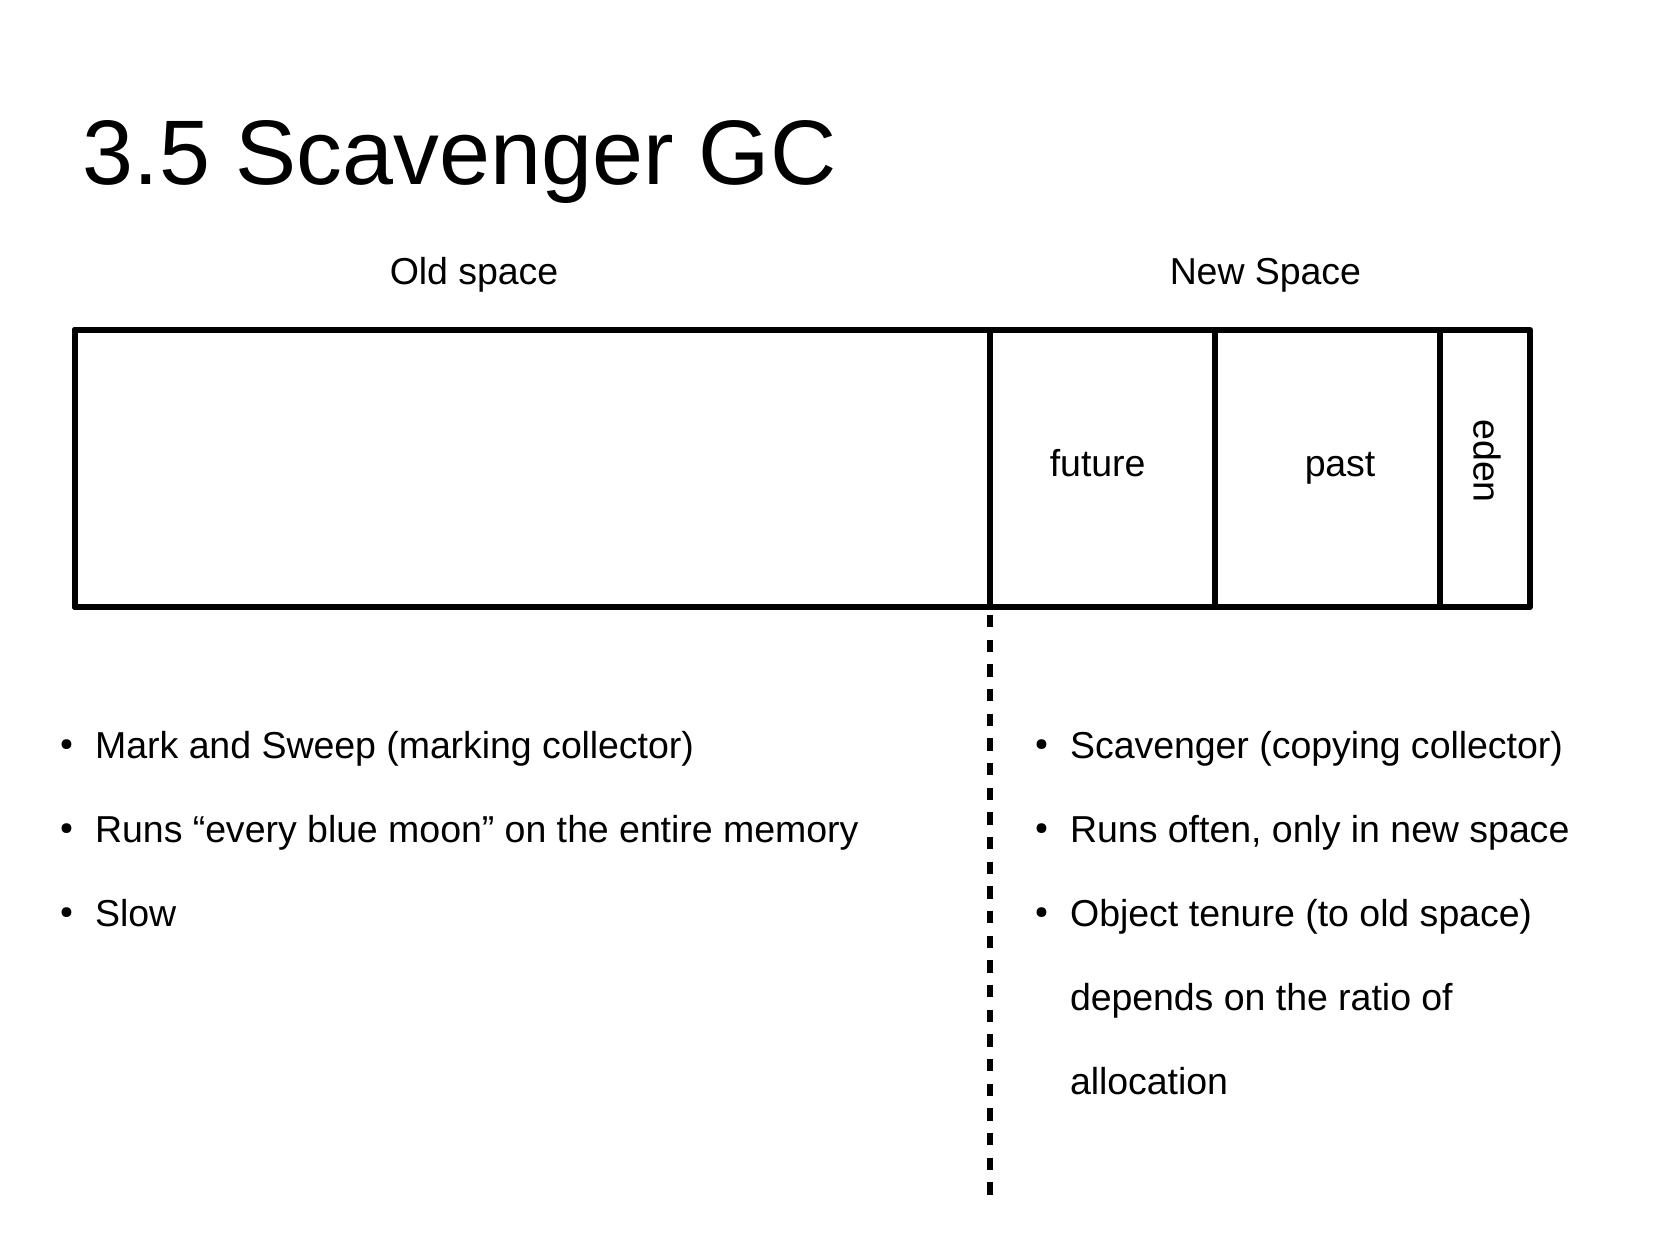

# 3.5 Scavenger GC
Old space
New Space
future
past
eden
Mark and Sweep (marking collector)
Runs “every blue moon” on the entire memory
Slow
Scavenger (copying collector)
Runs often, only in new space
Object tenure (to old space) depends on the ratio of allocation